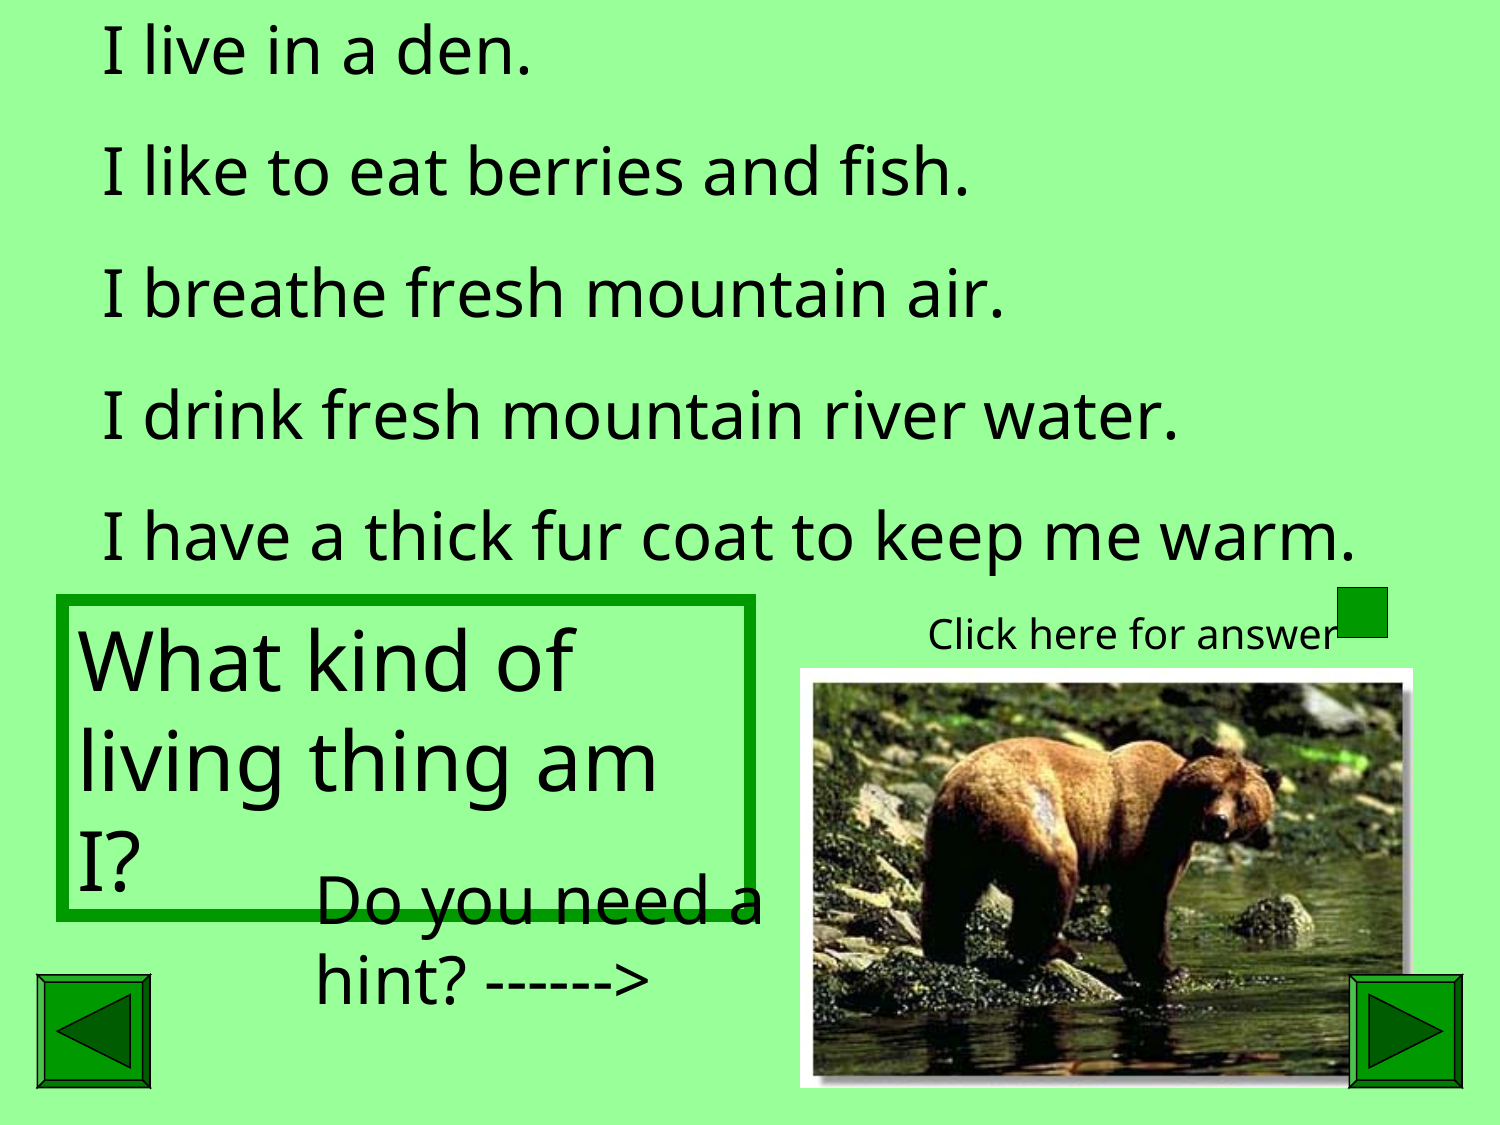

I live in a den.
I like to eat berries and fish.
I breathe fresh mountain air.
I drink fresh mountain river water.
I have a thick fur coat to keep me warm.
What kind of living thing am I?
Click here for answer
Do you need a hint? ------>
Hint